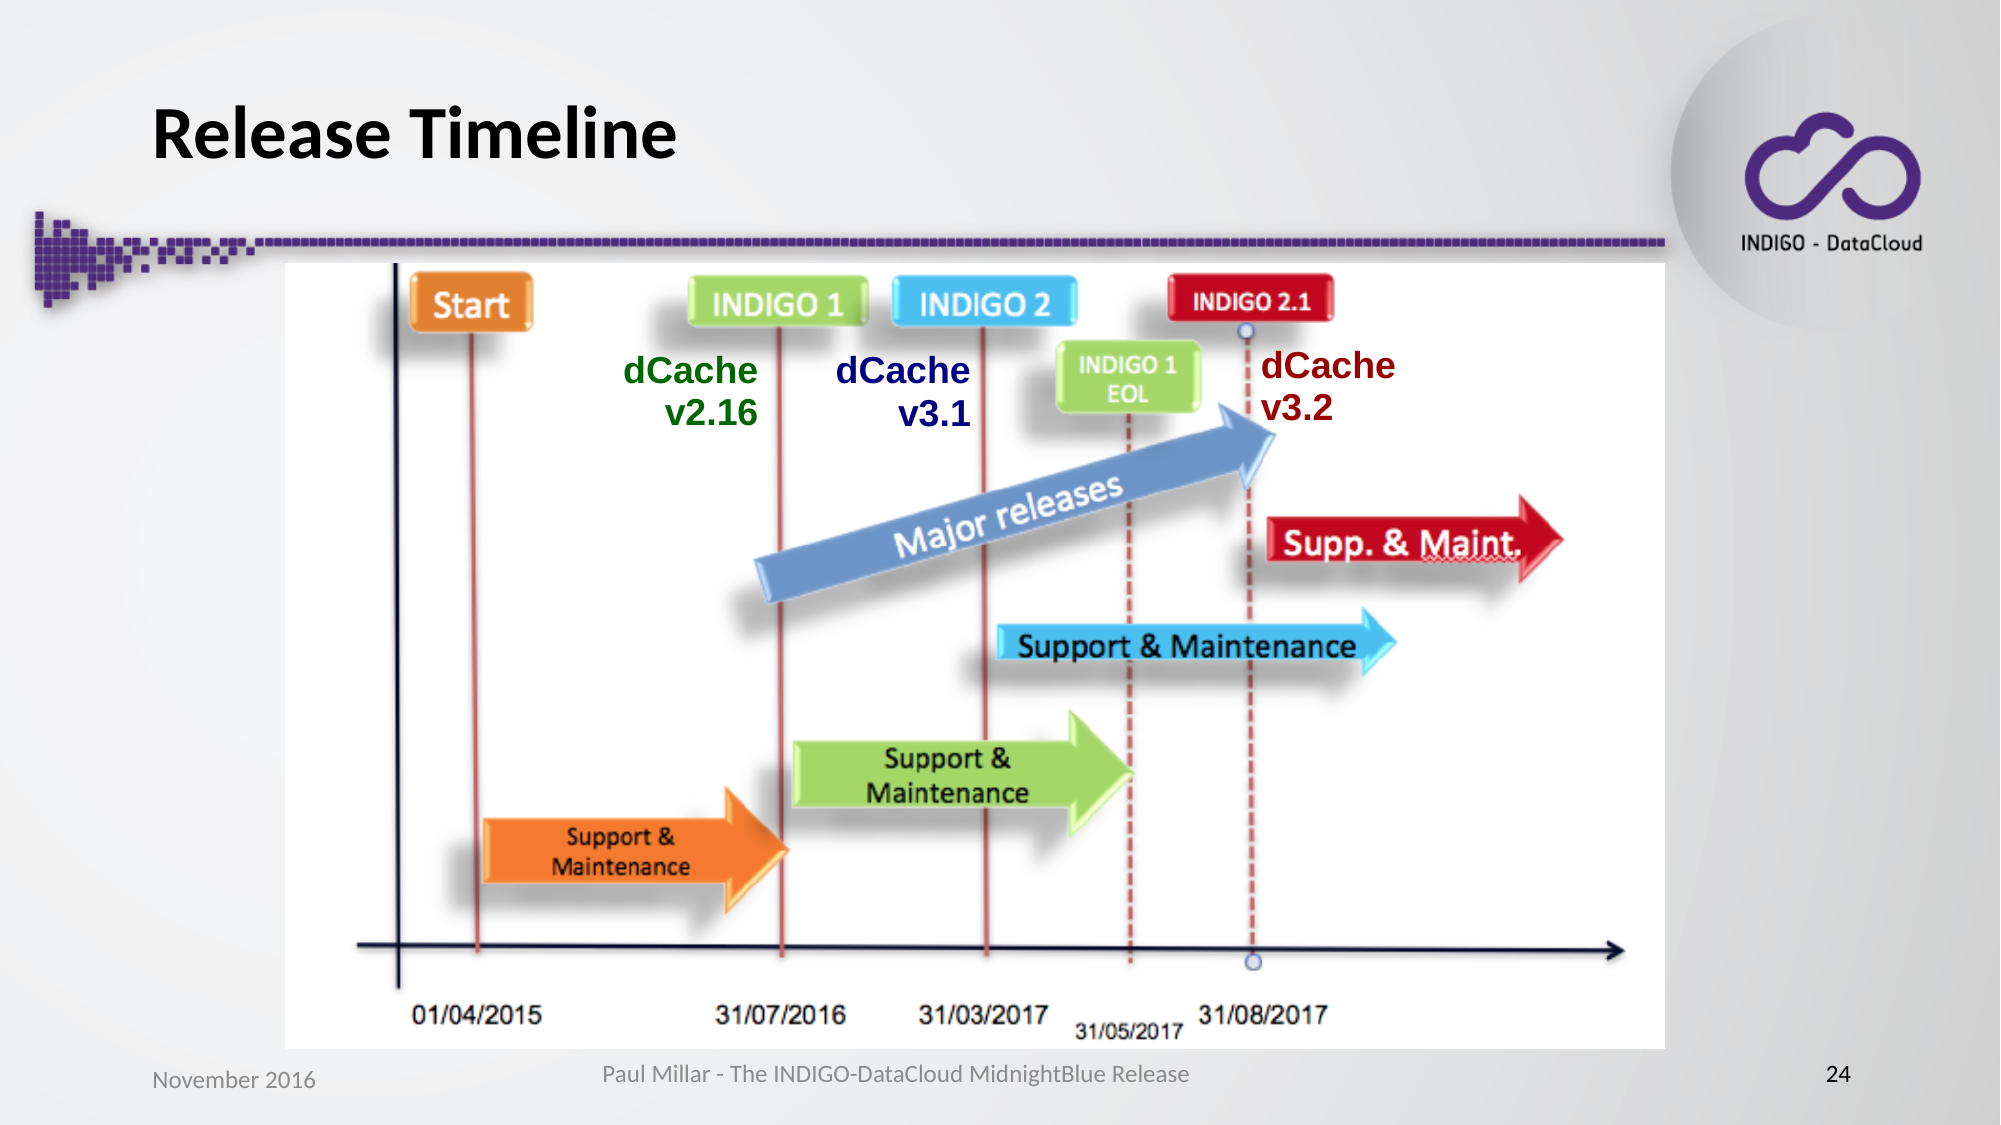

# Release Timeline
dCache
v3.2
dCache
v2.16
dCache
v3.1
Paul Millar - The INDIGO-DataCloud MidnightBlue Release
November 2016